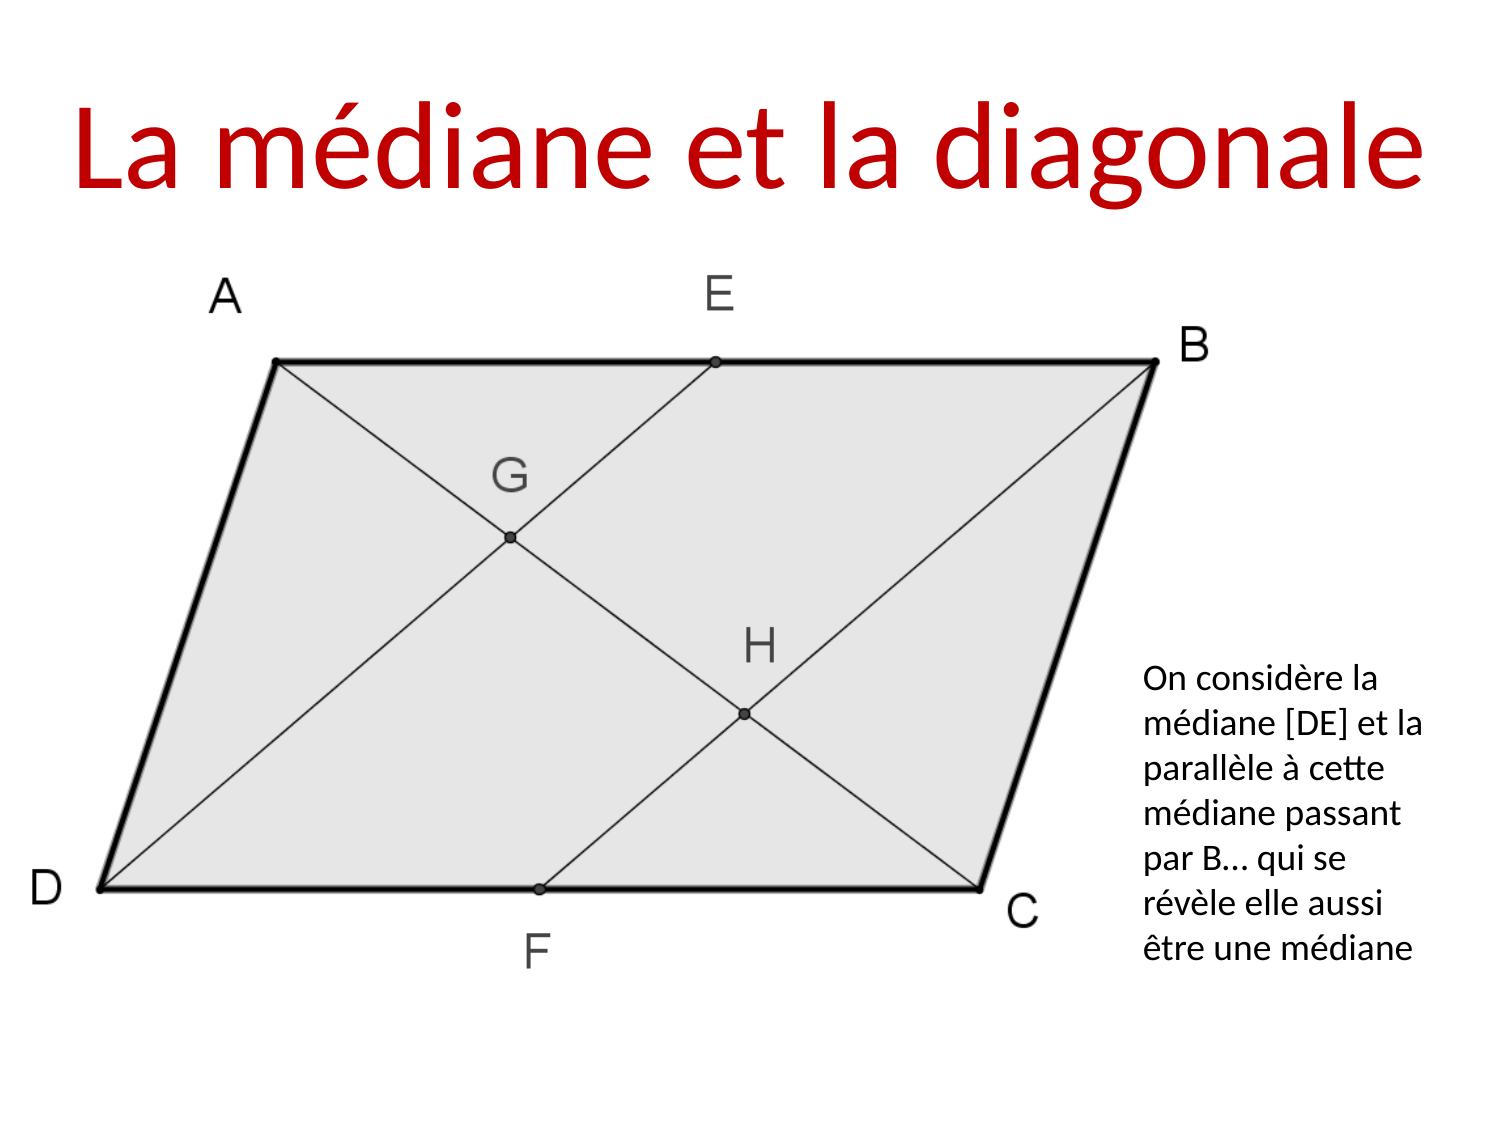

# La médiane et la diagonale
On considère la médiane [DE] et la parallèle à cette médiane passant par B… qui se révèle elle aussi être une médiane